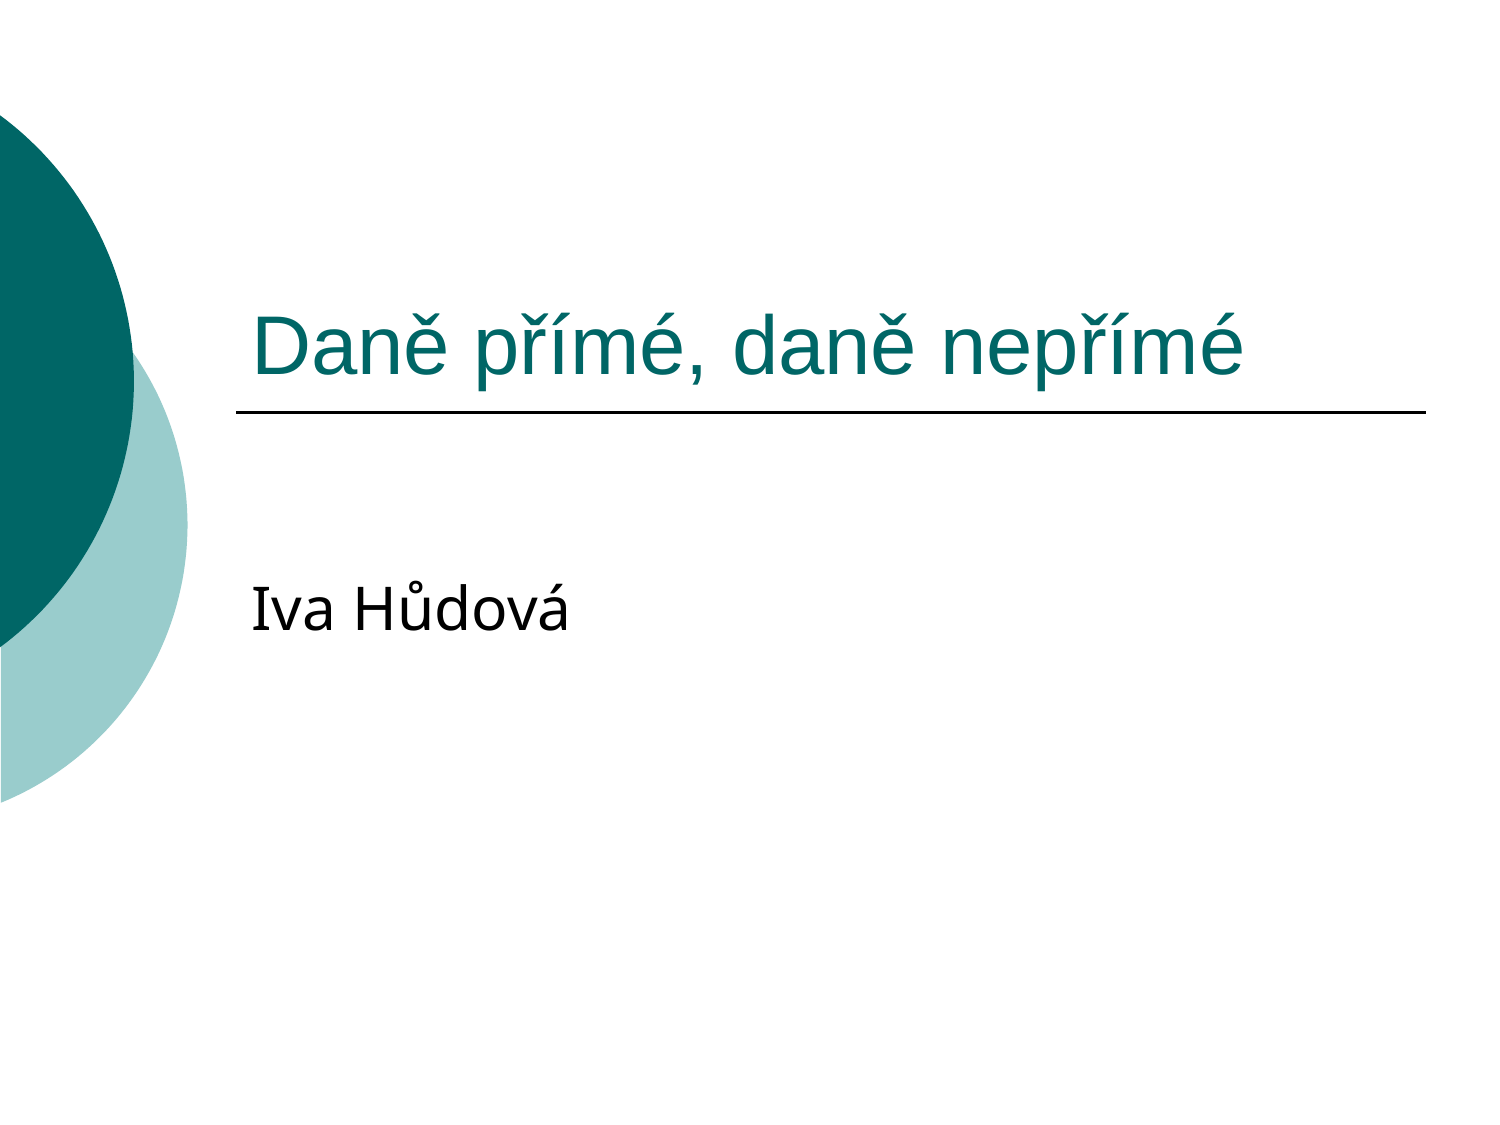

# Daně přímé, daně nepřímé
Iva Hůdová